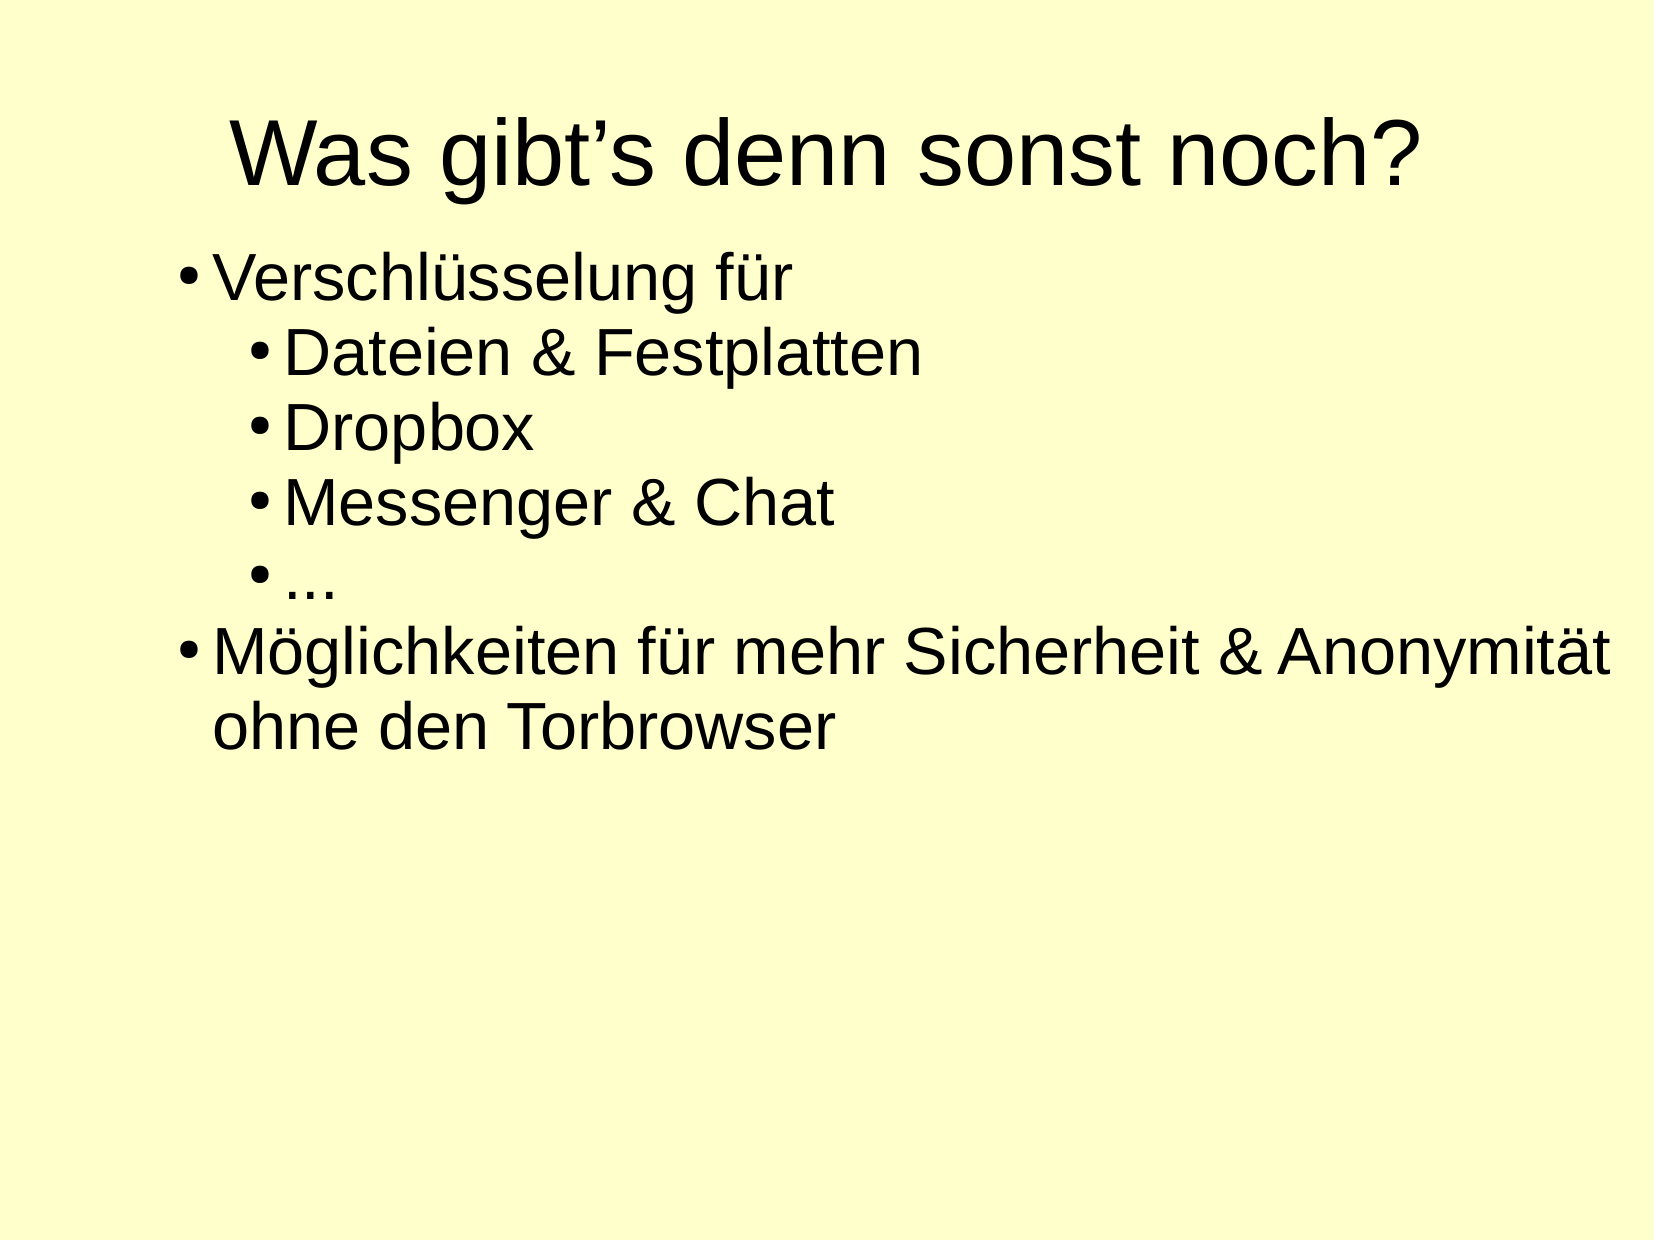

# Was gibt’s denn sonst noch?
Verschlüsselung für
Dateien & Festplatten
Dropbox
Messenger & Chat
...
Möglichkeiten für mehr Sicherheit & Anonymität ohne den Torbrowser